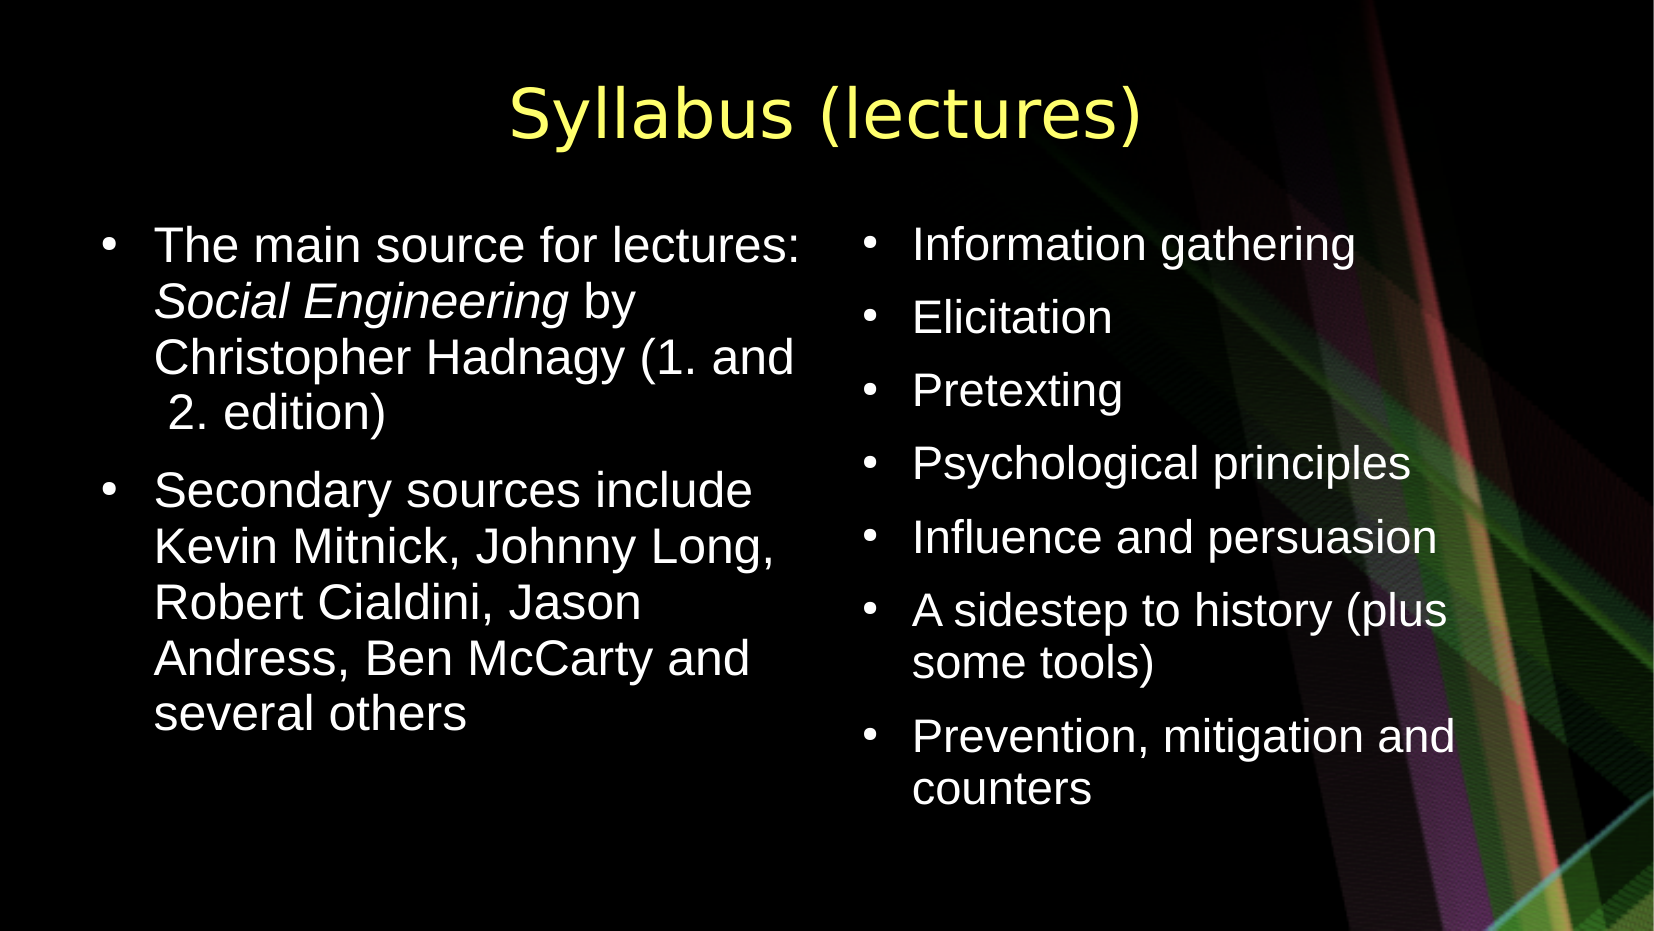

# Syllabus (lectures)
The main source for lectures: Social Engineering by Christopher Hadnagy (1. and 2. edition)
Secondary sources include Kevin Mitnick, Johnny Long, Robert Cialdini, Jason Andress, Ben McCarty and several others
Information gathering
Elicitation
Pretexting
Psychological principles
Influence and persuasion
A sidestep to history (plus some tools)
Prevention, mitigation and counters